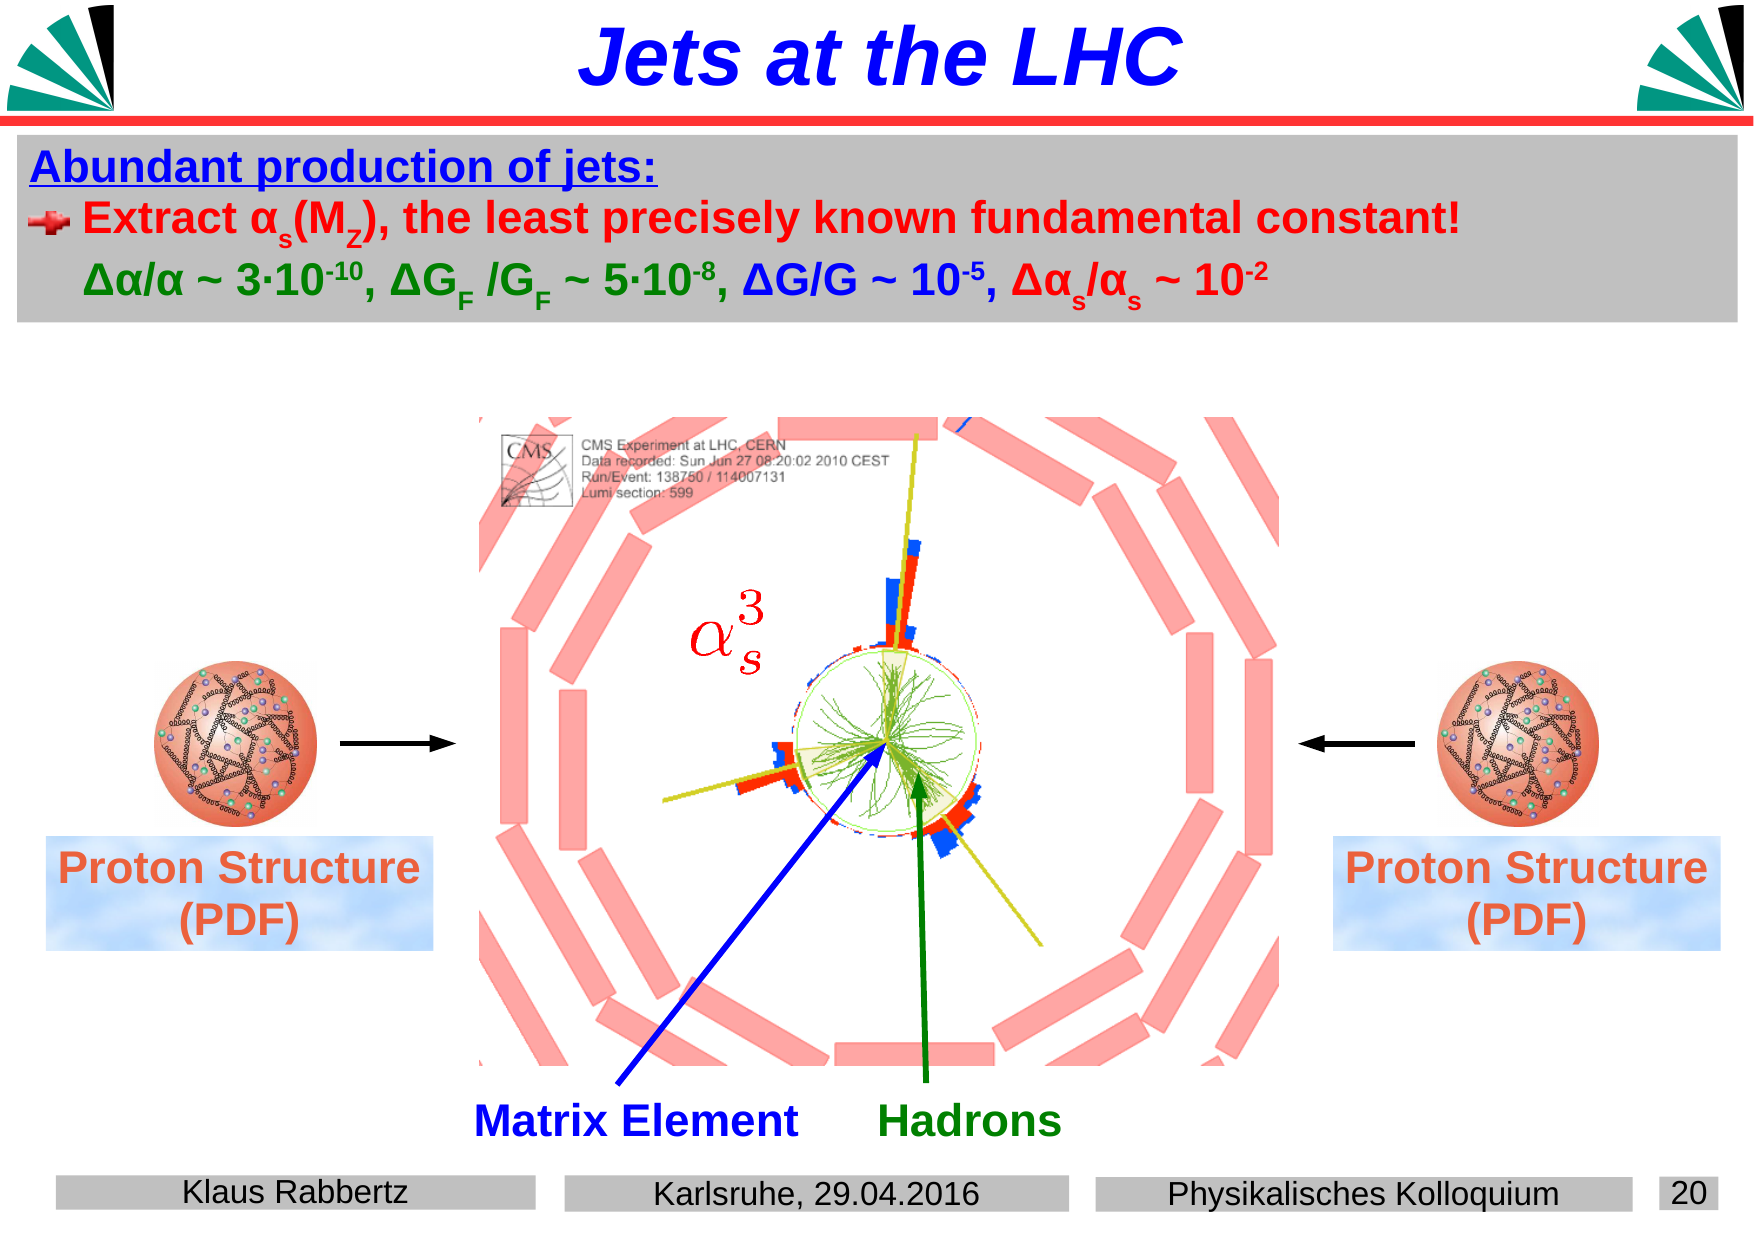

# Jets at the LHC
Abundant production of jets:
 Extract αs(MZ), the least precisely known fundamental constant!
 Δα/α ~ 3∙10-10, ΔGF /GF ~ 5∙10-8, ΔG/G ~ 10-5, Δαs/αs ~ 10-2
Proton Structure
(PDF)
Proton Structure
(PDF)
Matrix Element
Hadrons